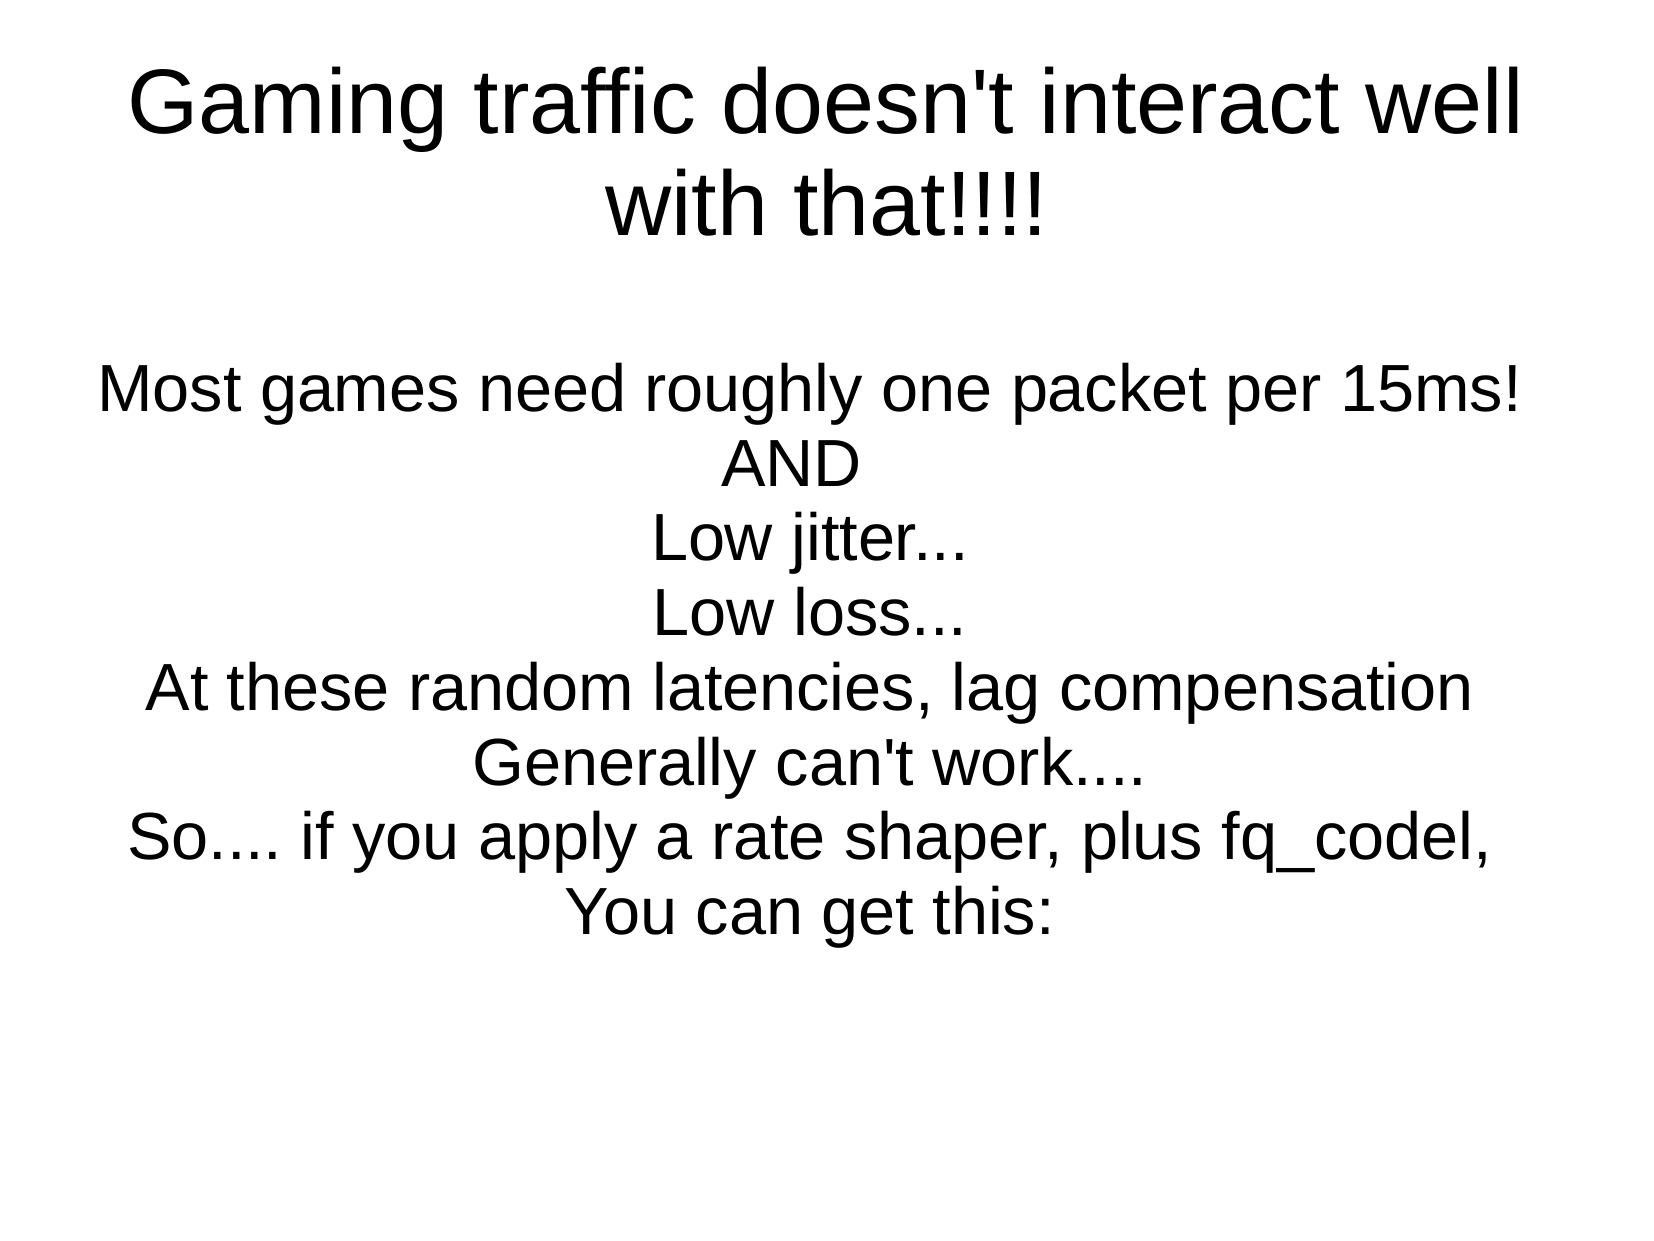

# Gaming traffic doesn't interact well with that!!!!
Most games need roughly one packet per 15ms!
AND
Low jitter...
Low loss...
At these random latencies, lag compensation
Generally can't work....
So.... if you apply a rate shaper, plus fq_codel,
You can get this: